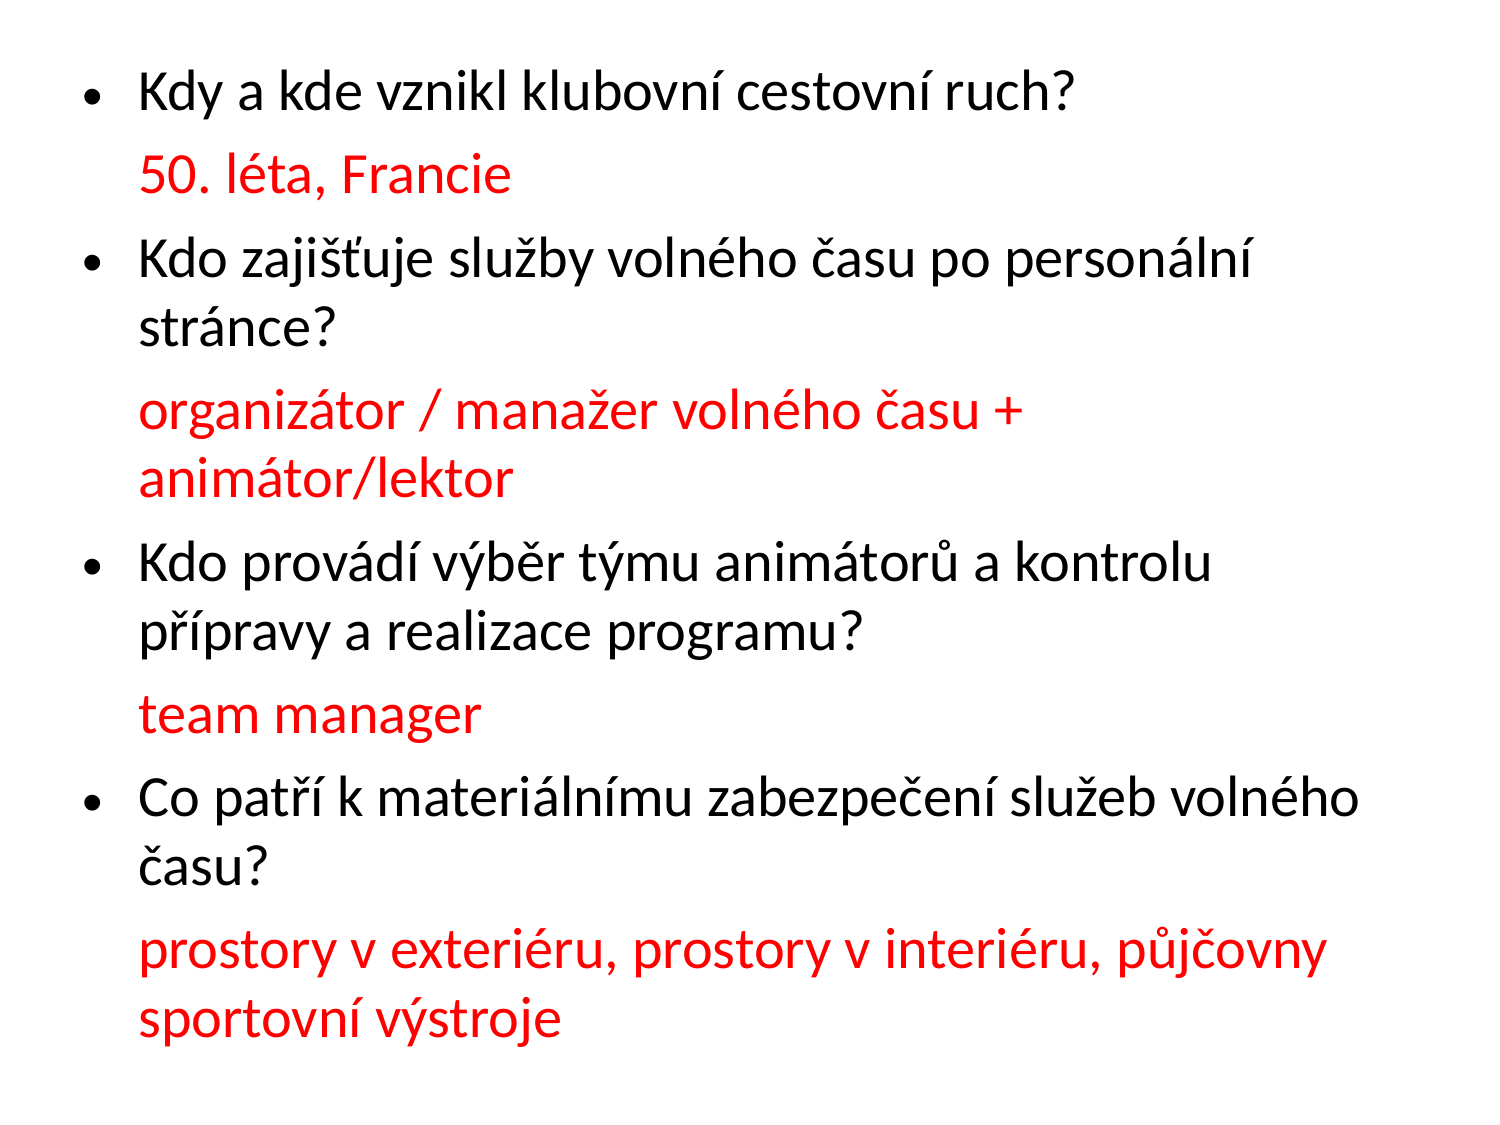

# Kdy a kde vznikl klubovní cestovní ruch?
	50. léta, Francie
Kdo zajišťuje služby volného času po personální stránce?
	organizátor / manažer volného času + animátor/lektor
Kdo provádí výběr týmu animátorů a kontrolu přípravy a realizace programu?
	team manager
Co patří k materiálnímu zabezpečení služeb volného času?
	prostory v exteriéru, prostory v interiéru, půjčovny sportovní výstroje